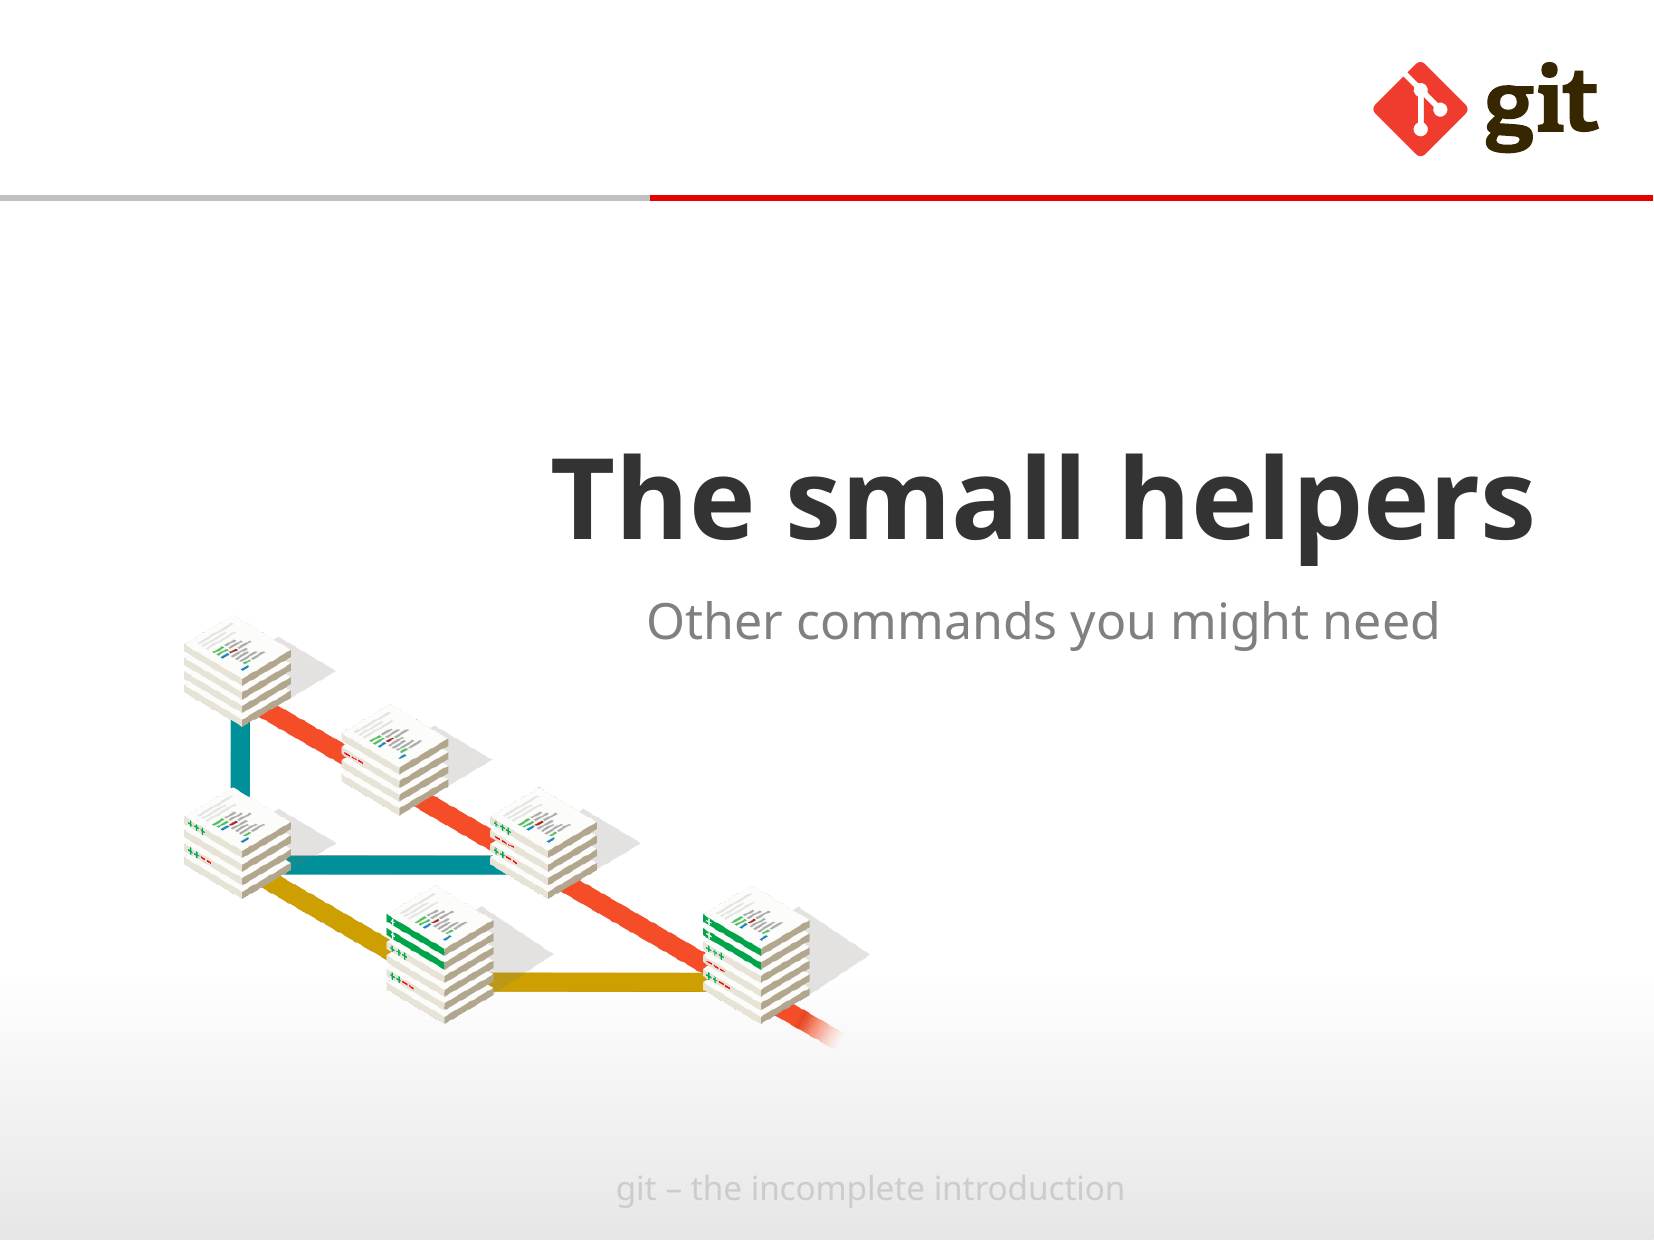

#
The small helpers
Other commands you might need